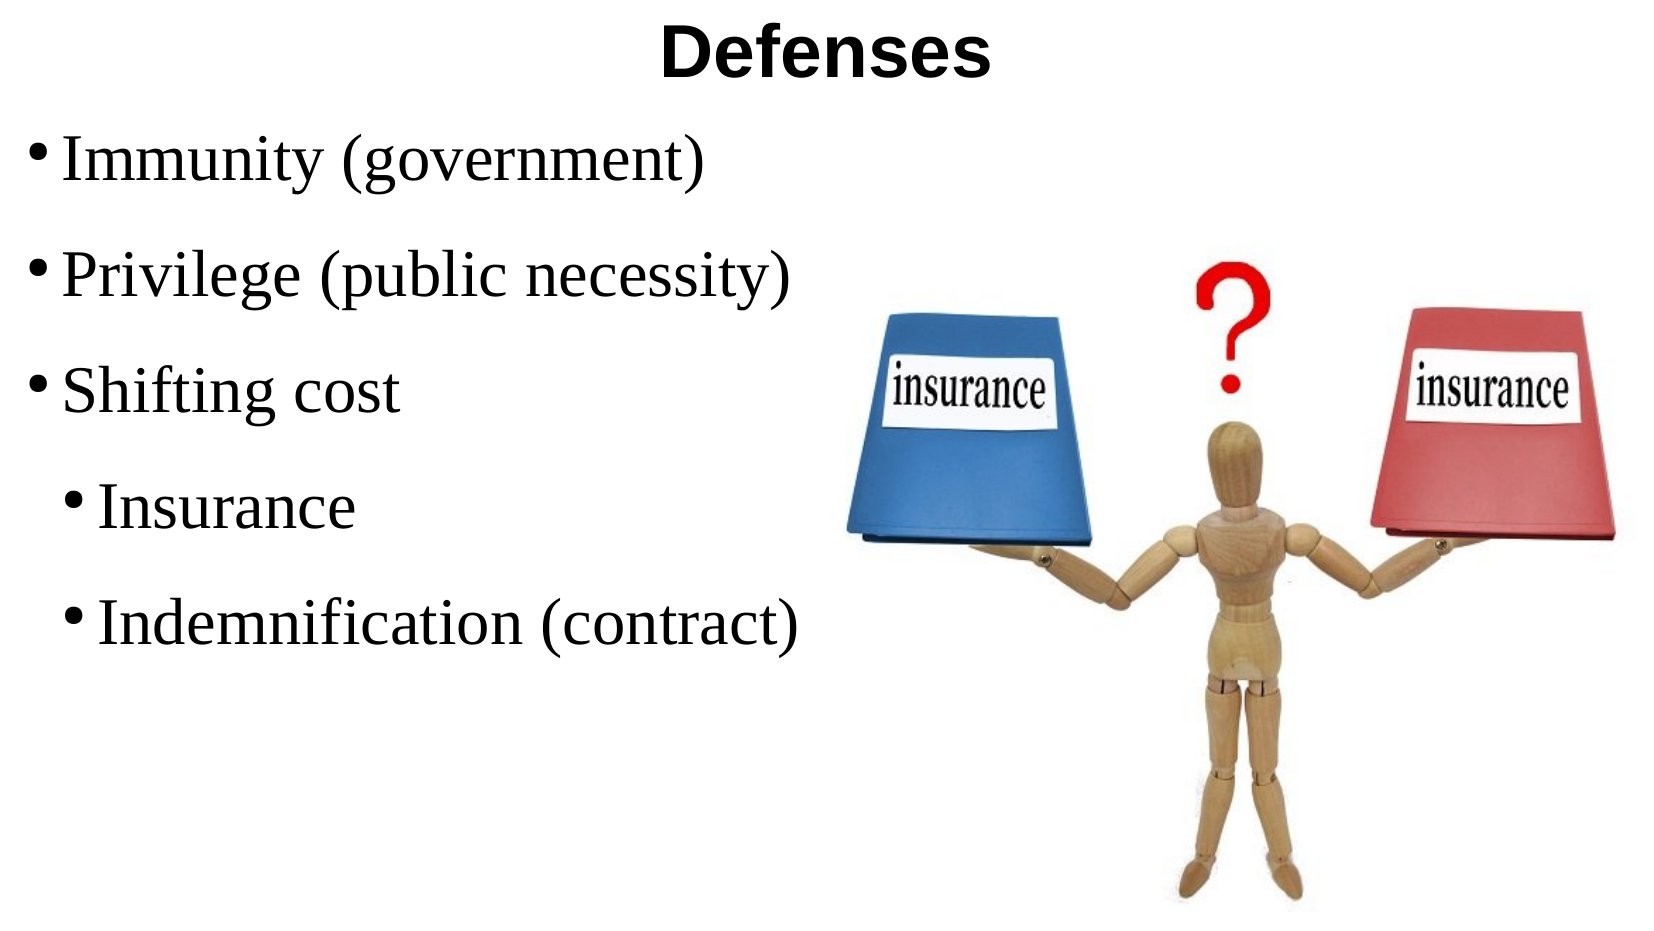

# Defenses
Immunity (government)
Privilege (public necessity)
Shifting cost
Insurance
Indemnification (contract)